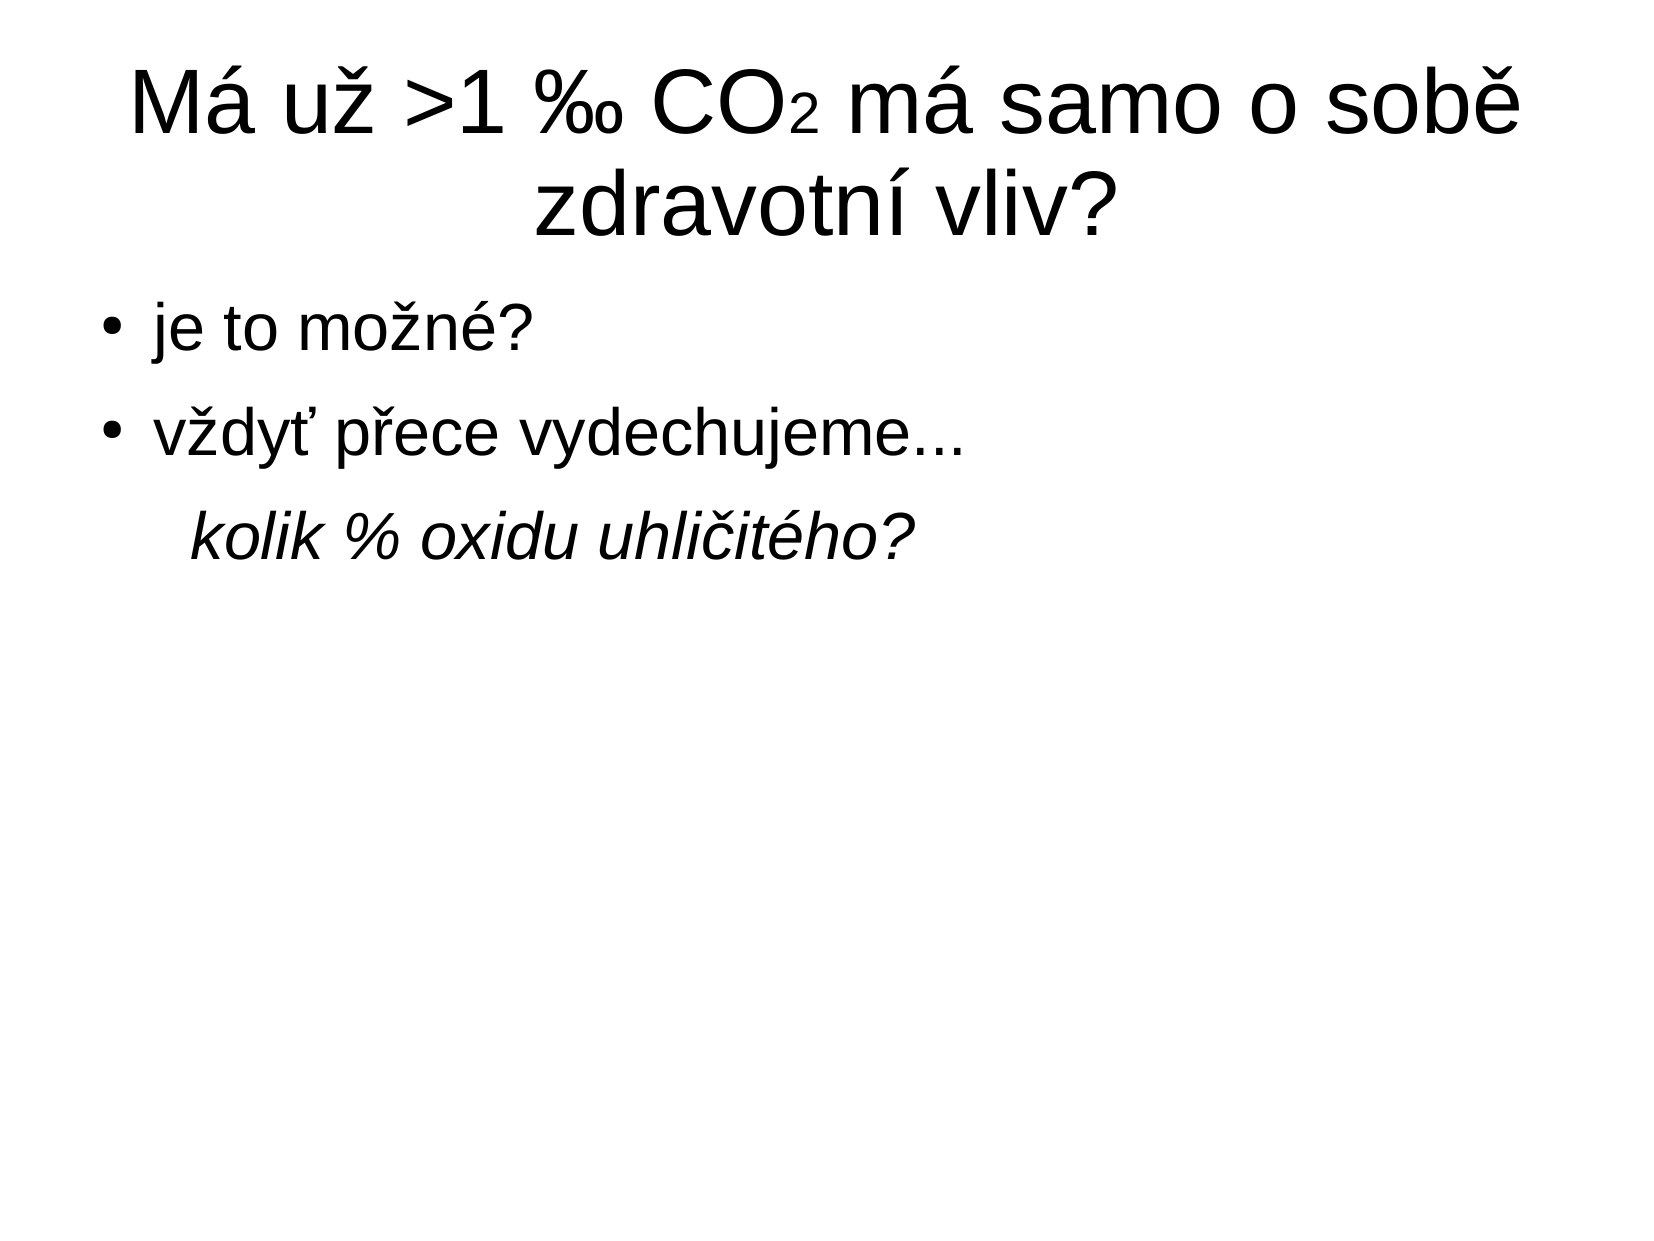

# Má už >1 ‰ CO2 má samo o sobě zdravotní vliv?
je to možné?
vždyť přece vydechujeme...
 kolik % oxidu uhličitého?